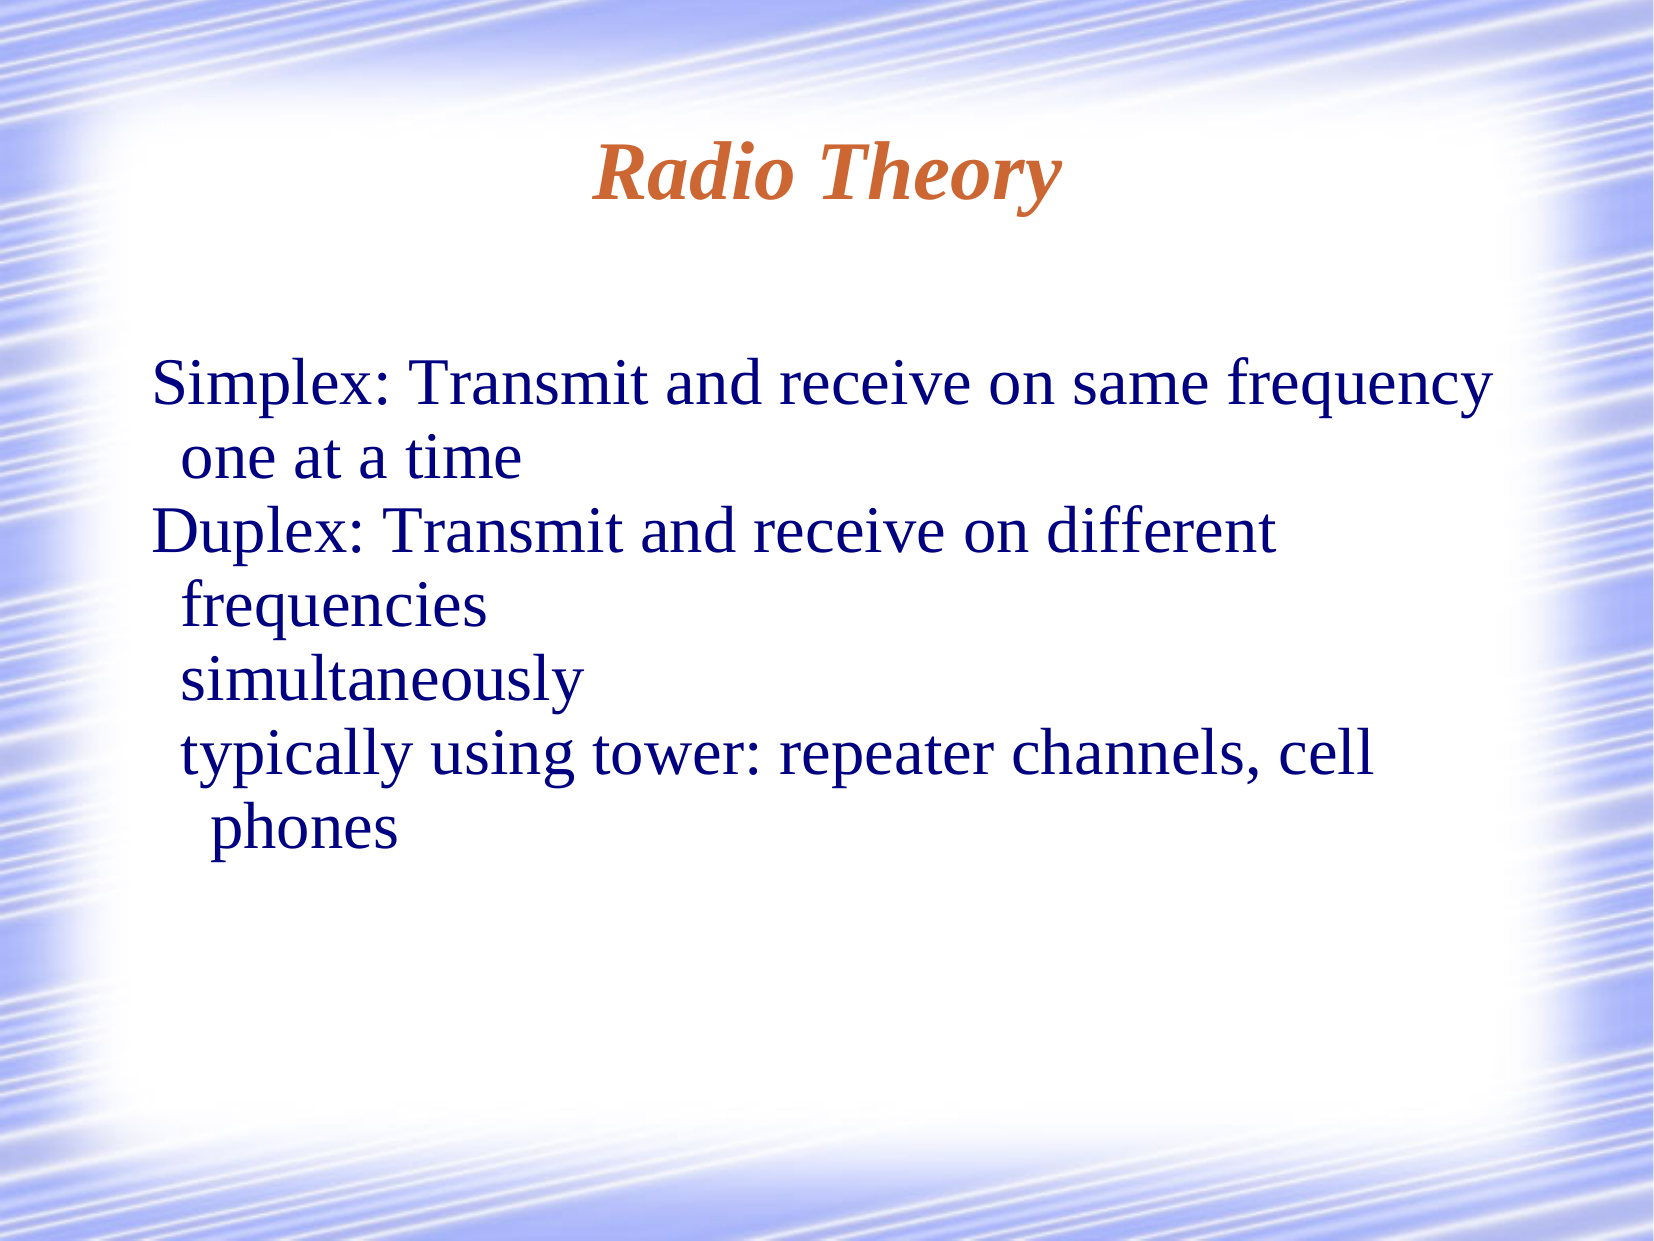

# Radio Theory
Simplex: Transmit and receive on same frequency
one at a time
Duplex: Transmit and receive on different frequencies
simultaneously
typically using tower: repeater channels, cell phones